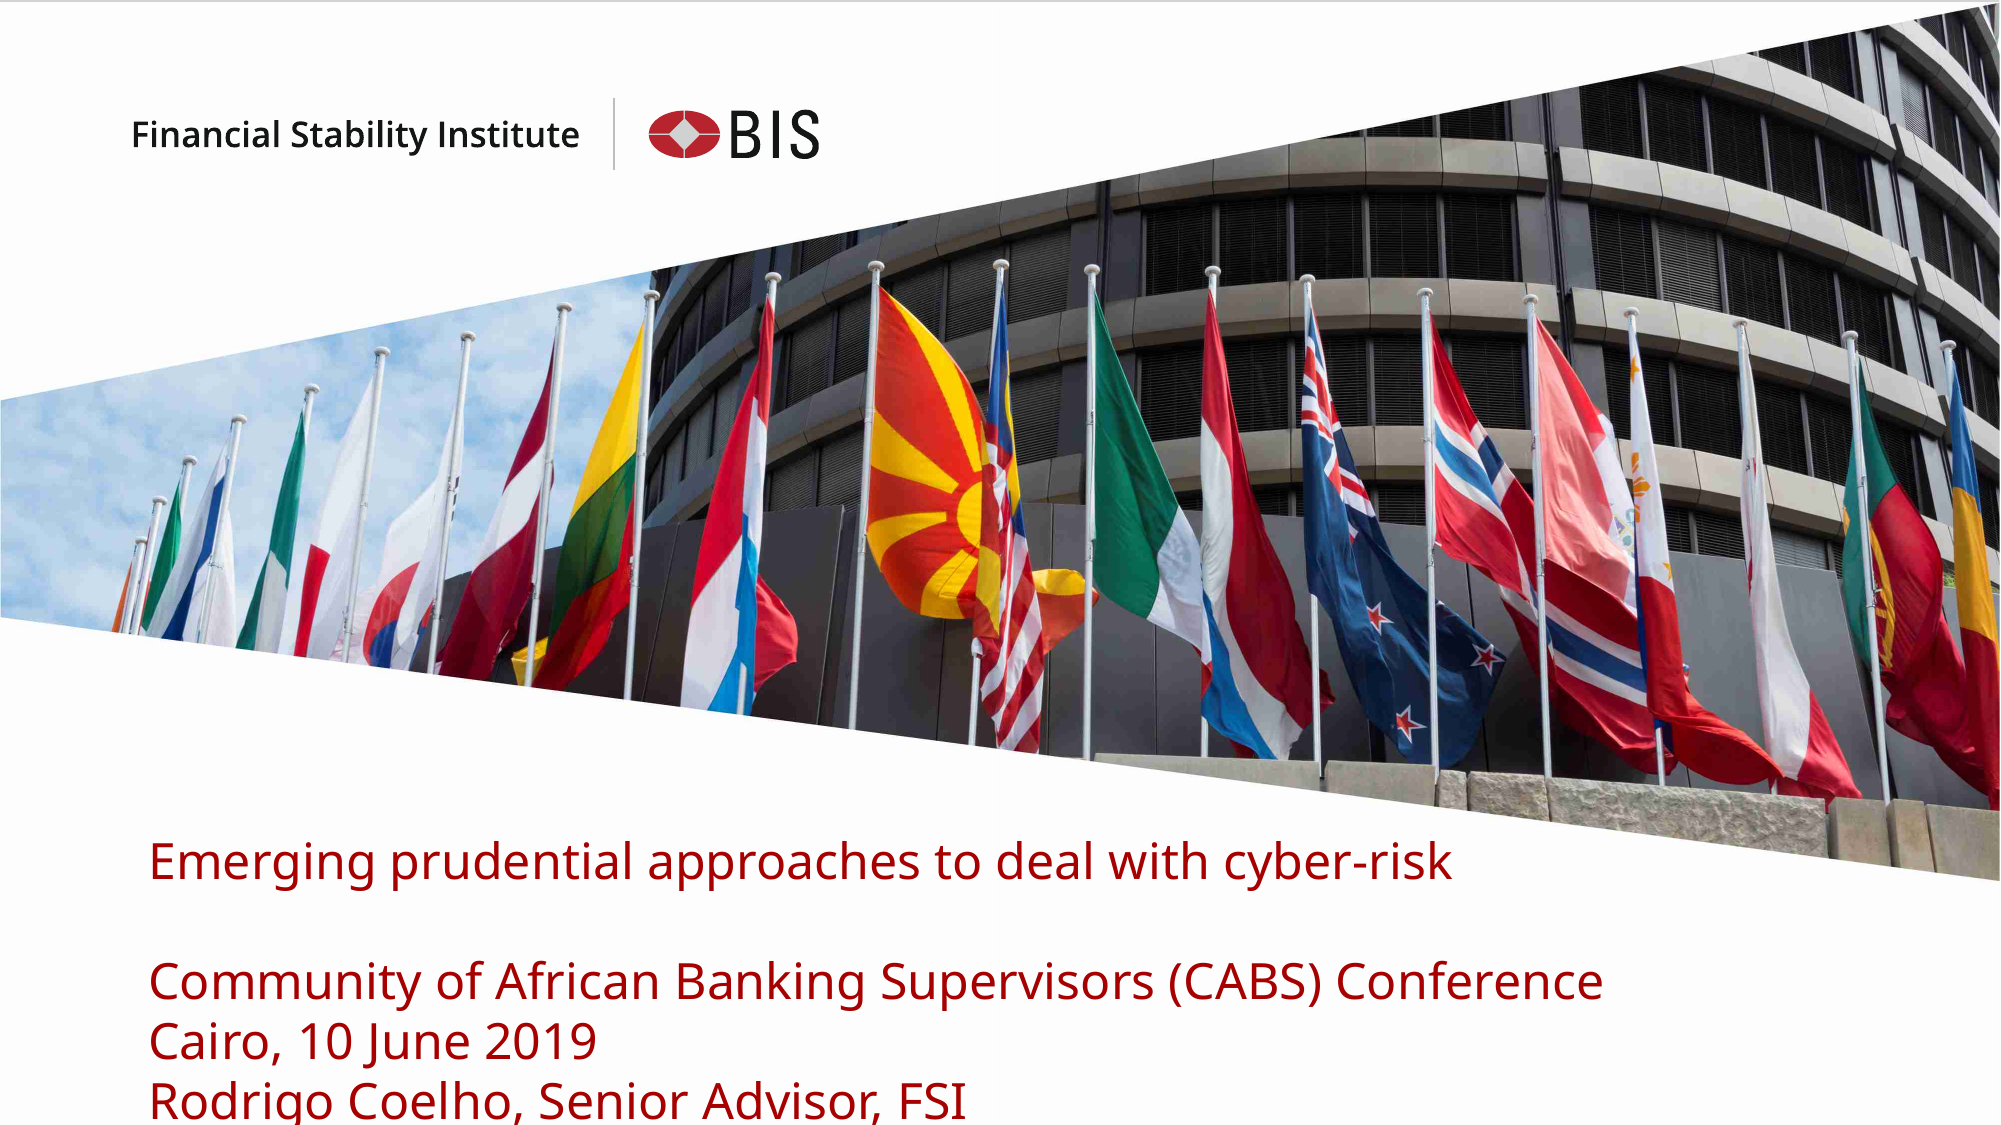

# Emerging prudential approaches to deal with cyber-risk
Community of African Banking Supervisors (CABS) Conference
Cairo, 10 June 2019
Rodrigo Coelho, Senior Advisor, FSI